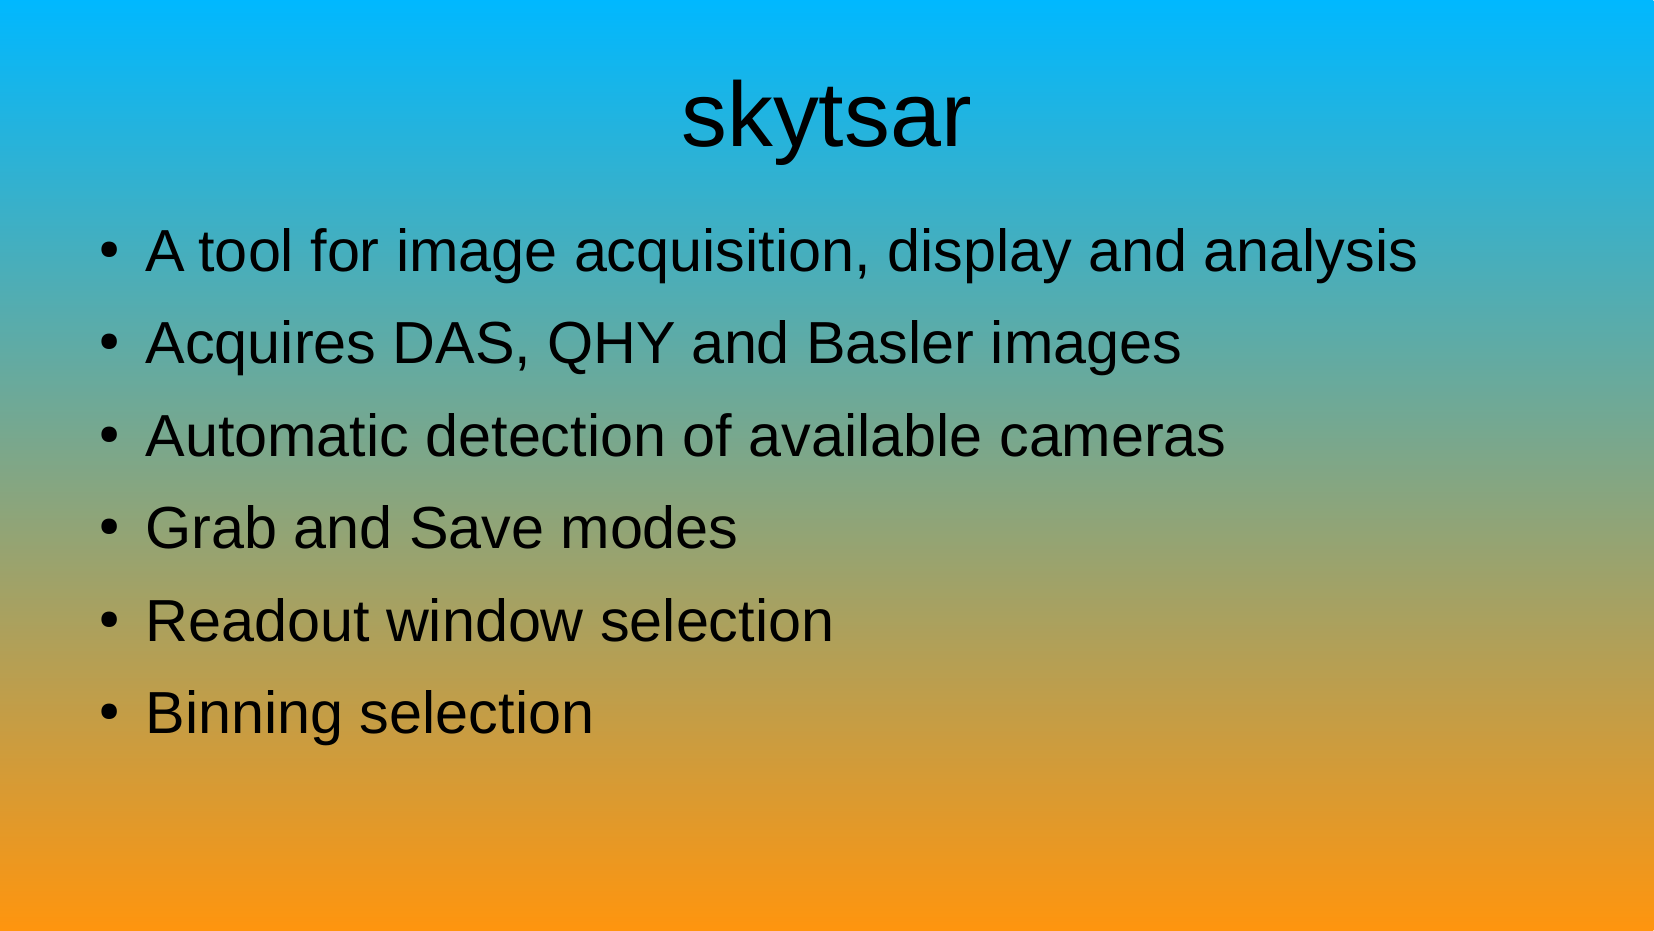

# skytsar
A tool for image acquisition, display and analysis
Acquires DAS, QHY and Basler images
Automatic detection of available cameras
Grab and Save modes
Readout window selection
Binning selection